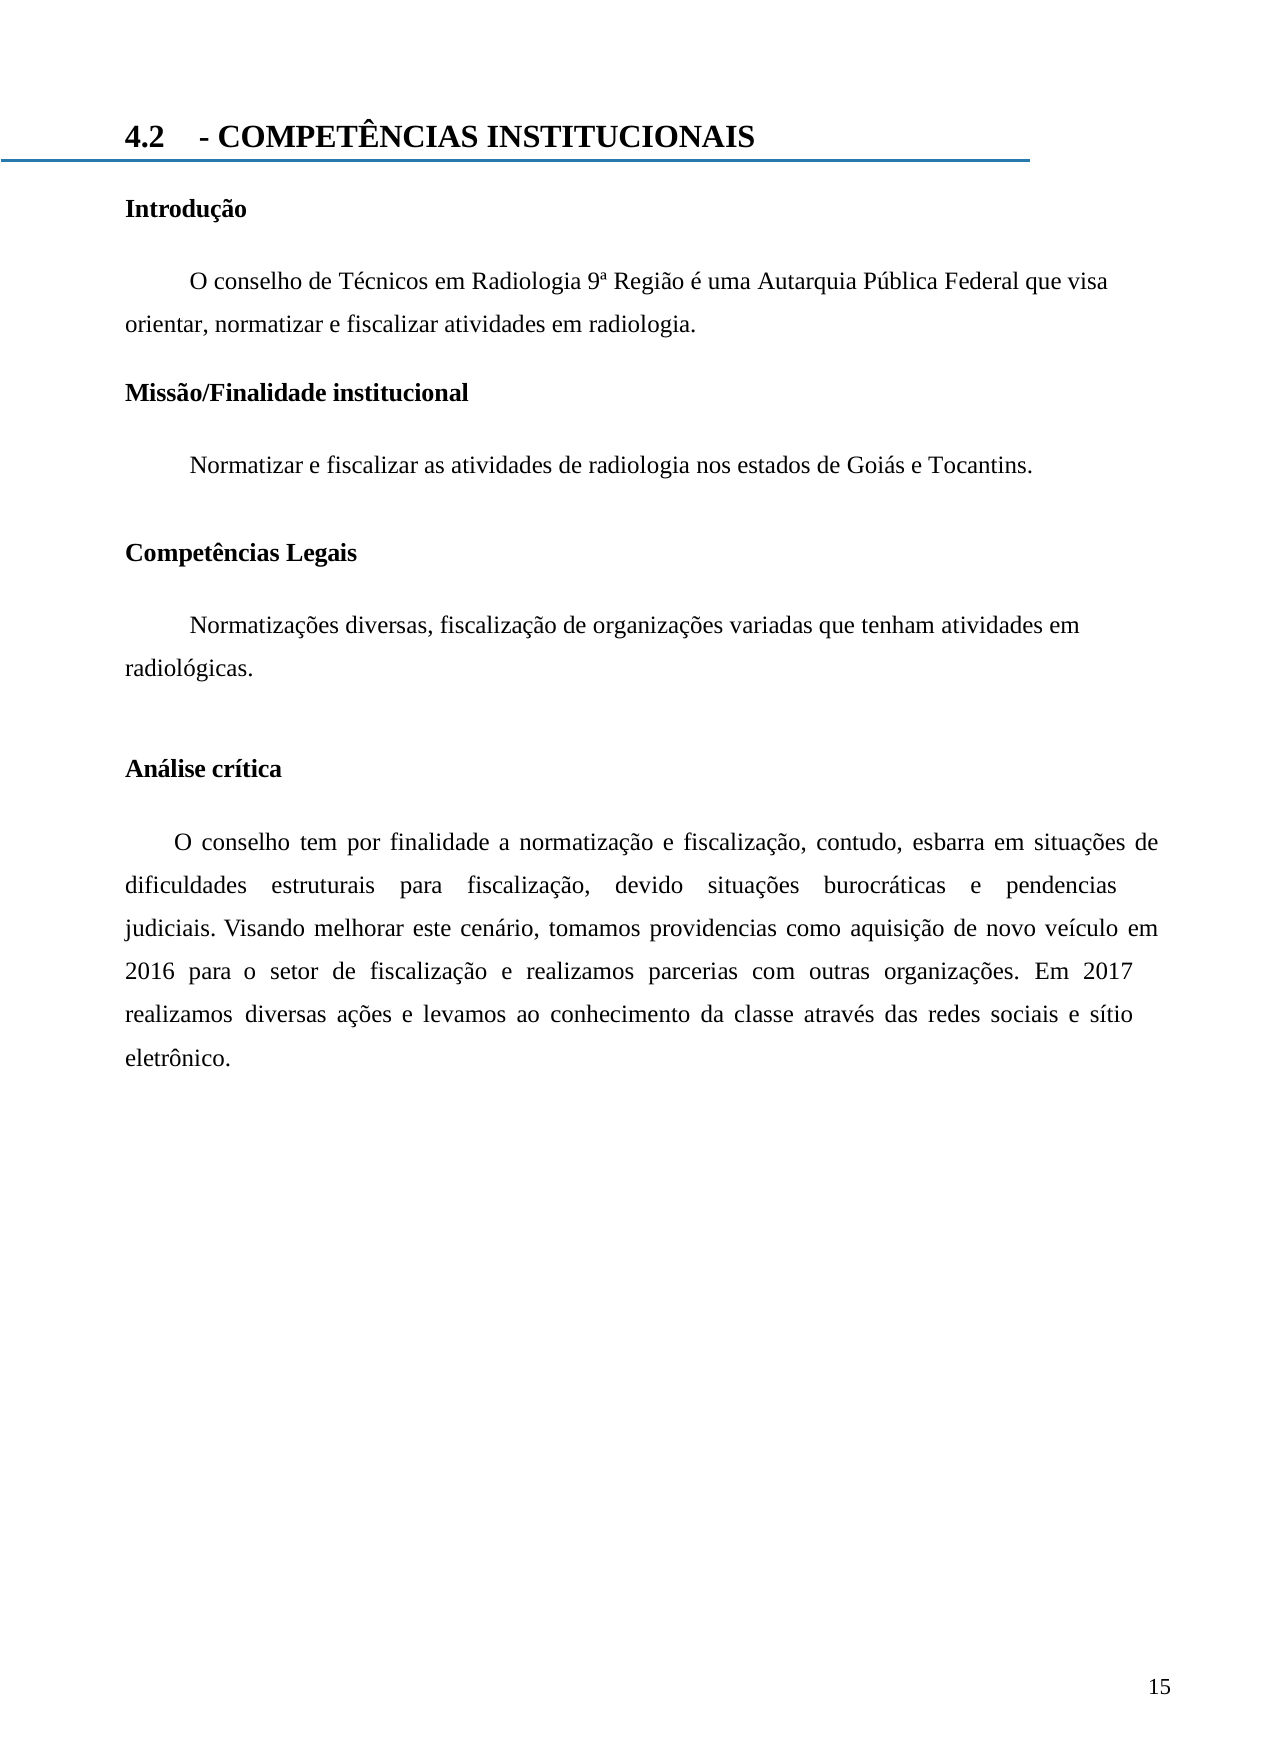

4.2	- COMPETÊNCIAS INSTITUCIONAIS
Introdução
O conselho de Técnicos em Radiologia 9ª Região é uma Autarquia Pública Federal que visa orientar, normatizar e fiscalizar atividades em radiologia.
Missão/Finalidade institucional
Normatizar e fiscalizar as atividades de radiologia nos estados de Goiás e Tocantins.
Competências Legais
Normatizações diversas, fiscalização de organizações variadas que tenham atividades em radiológicas.
Análise crítica
O conselho tem por finalidade a normatização e fiscalização, contudo, esbarra em situações de dificuldades estruturais para fiscalização, devido situações burocráticas e pendencias judiciais. Visando melhorar este cenário, tomamos providencias como aquisição de novo veículo em 2016 para o setor de fiscalização e realizamos parcerias com outras organizações. Em 2017 realizamos diversas ações e levamos ao conhecimento da classe através das redes sociais e sítio eletrônico.